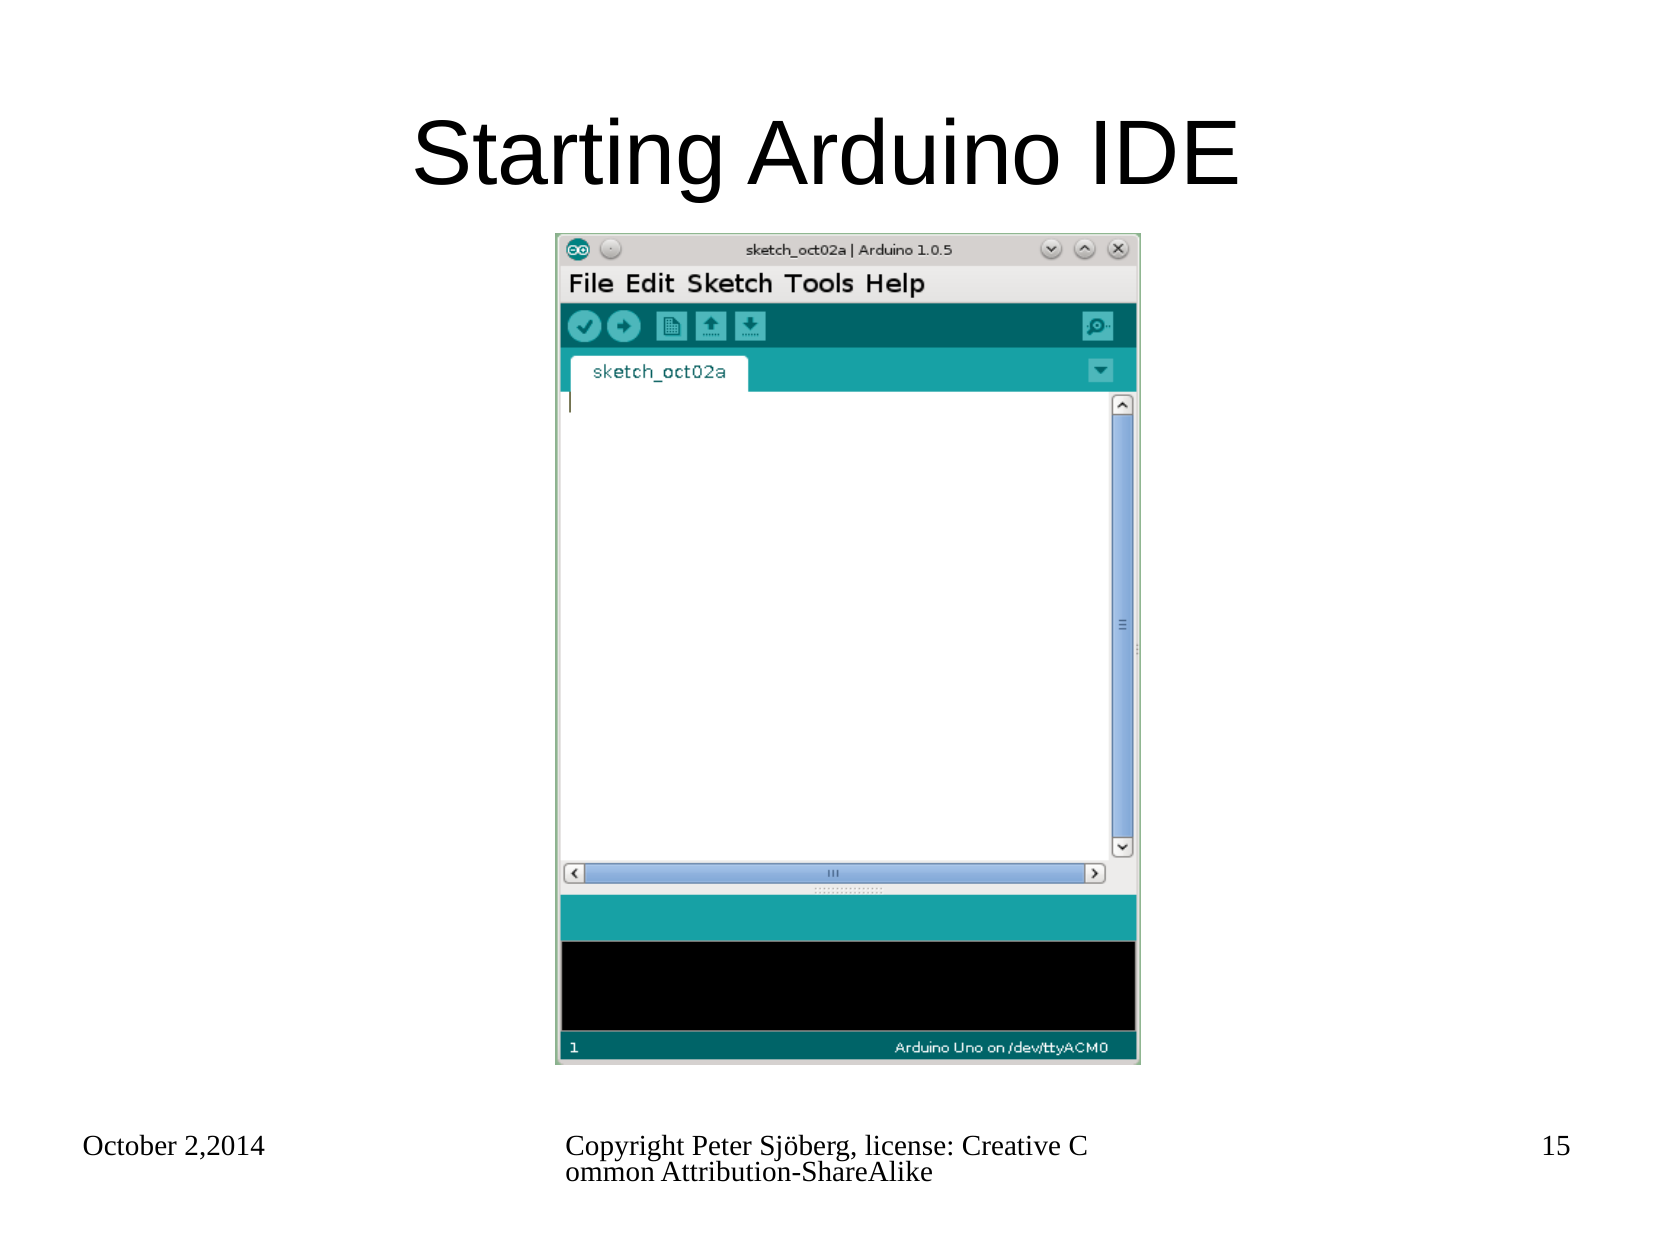

# Starting Arduino IDE
October 2,2014
Copyright Peter Sjöberg, license: Creative Common Attribution-ShareAlike
15